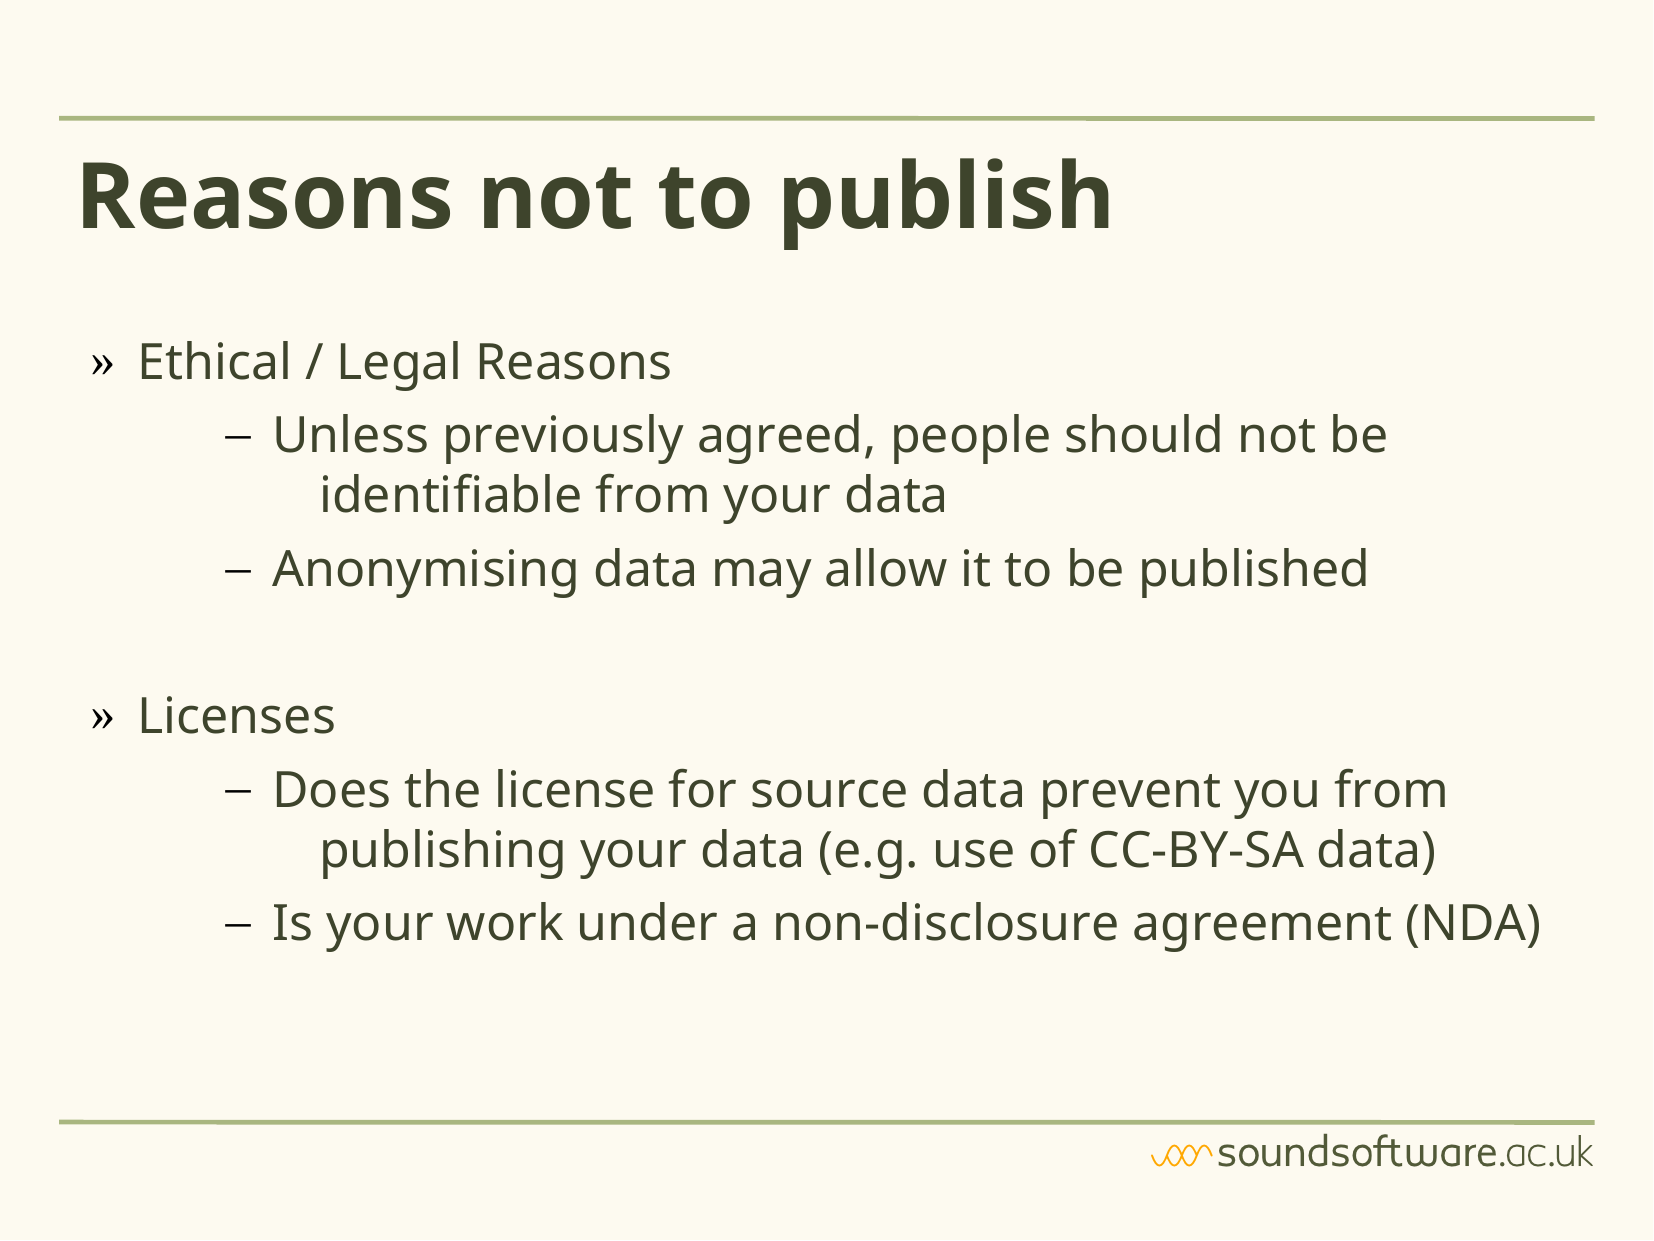

# Reasons not to publish
Ethical / Legal Reasons
Unless previously agreed, people should not be identifiable from your data
Anonymising data may allow it to be published
Licenses
Does the license for source data prevent you from publishing your data (e.g. use of CC-BY-SA data)
Is your work under a non-disclosure agreement (NDA)